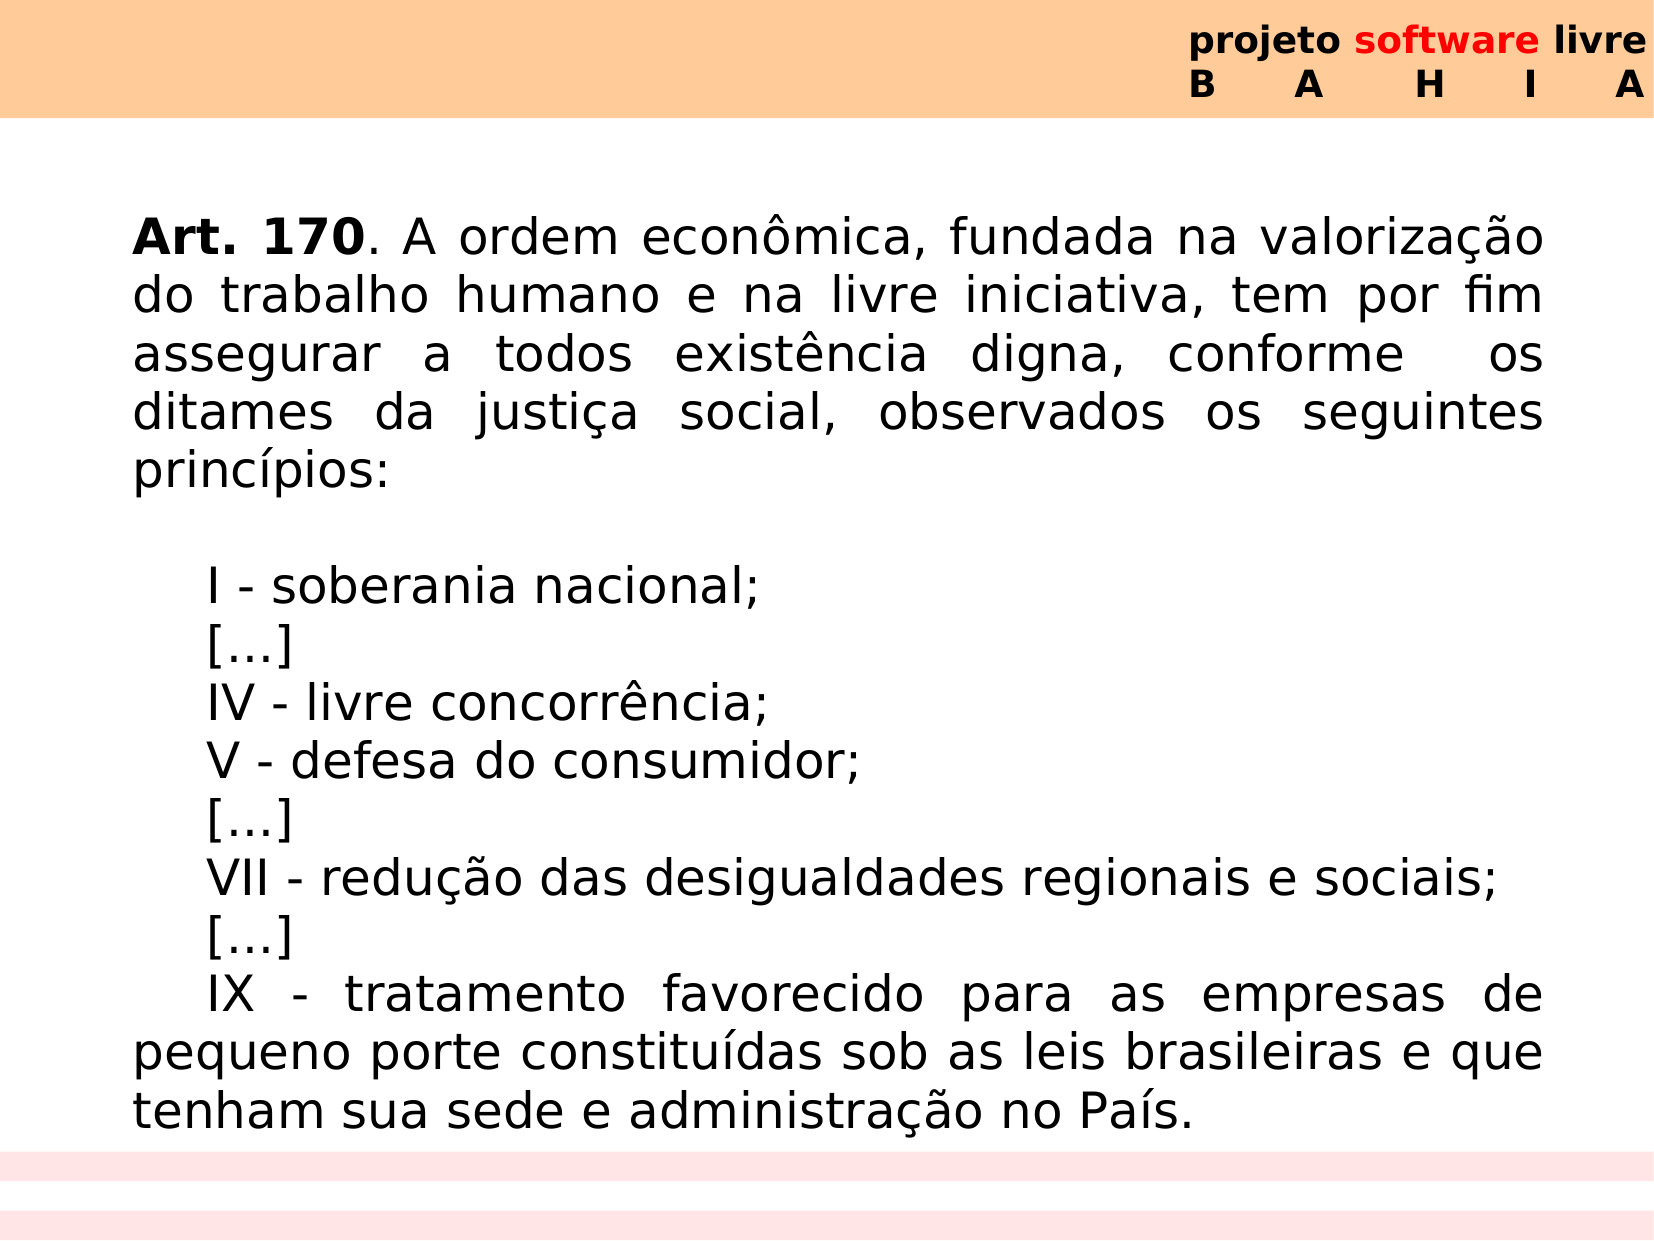

Art. 170. A ordem econômica, fundada na valorização do trabalho humano e na livre iniciativa, tem por fim assegurar a todos existência digna, conforme os ditames da justiça social, observados os seguintes princípios:
	I - soberania nacional;
	[...]
	IV - livre concorrência;
	V - defesa do consumidor;
	[...]
	VII - redução das desigualdades regionais e sociais;
	[...]
	IX - tratamento favorecido para as empresas de pequeno porte constituídas sob as leis brasileiras e que tenham sua sede e administração no País.